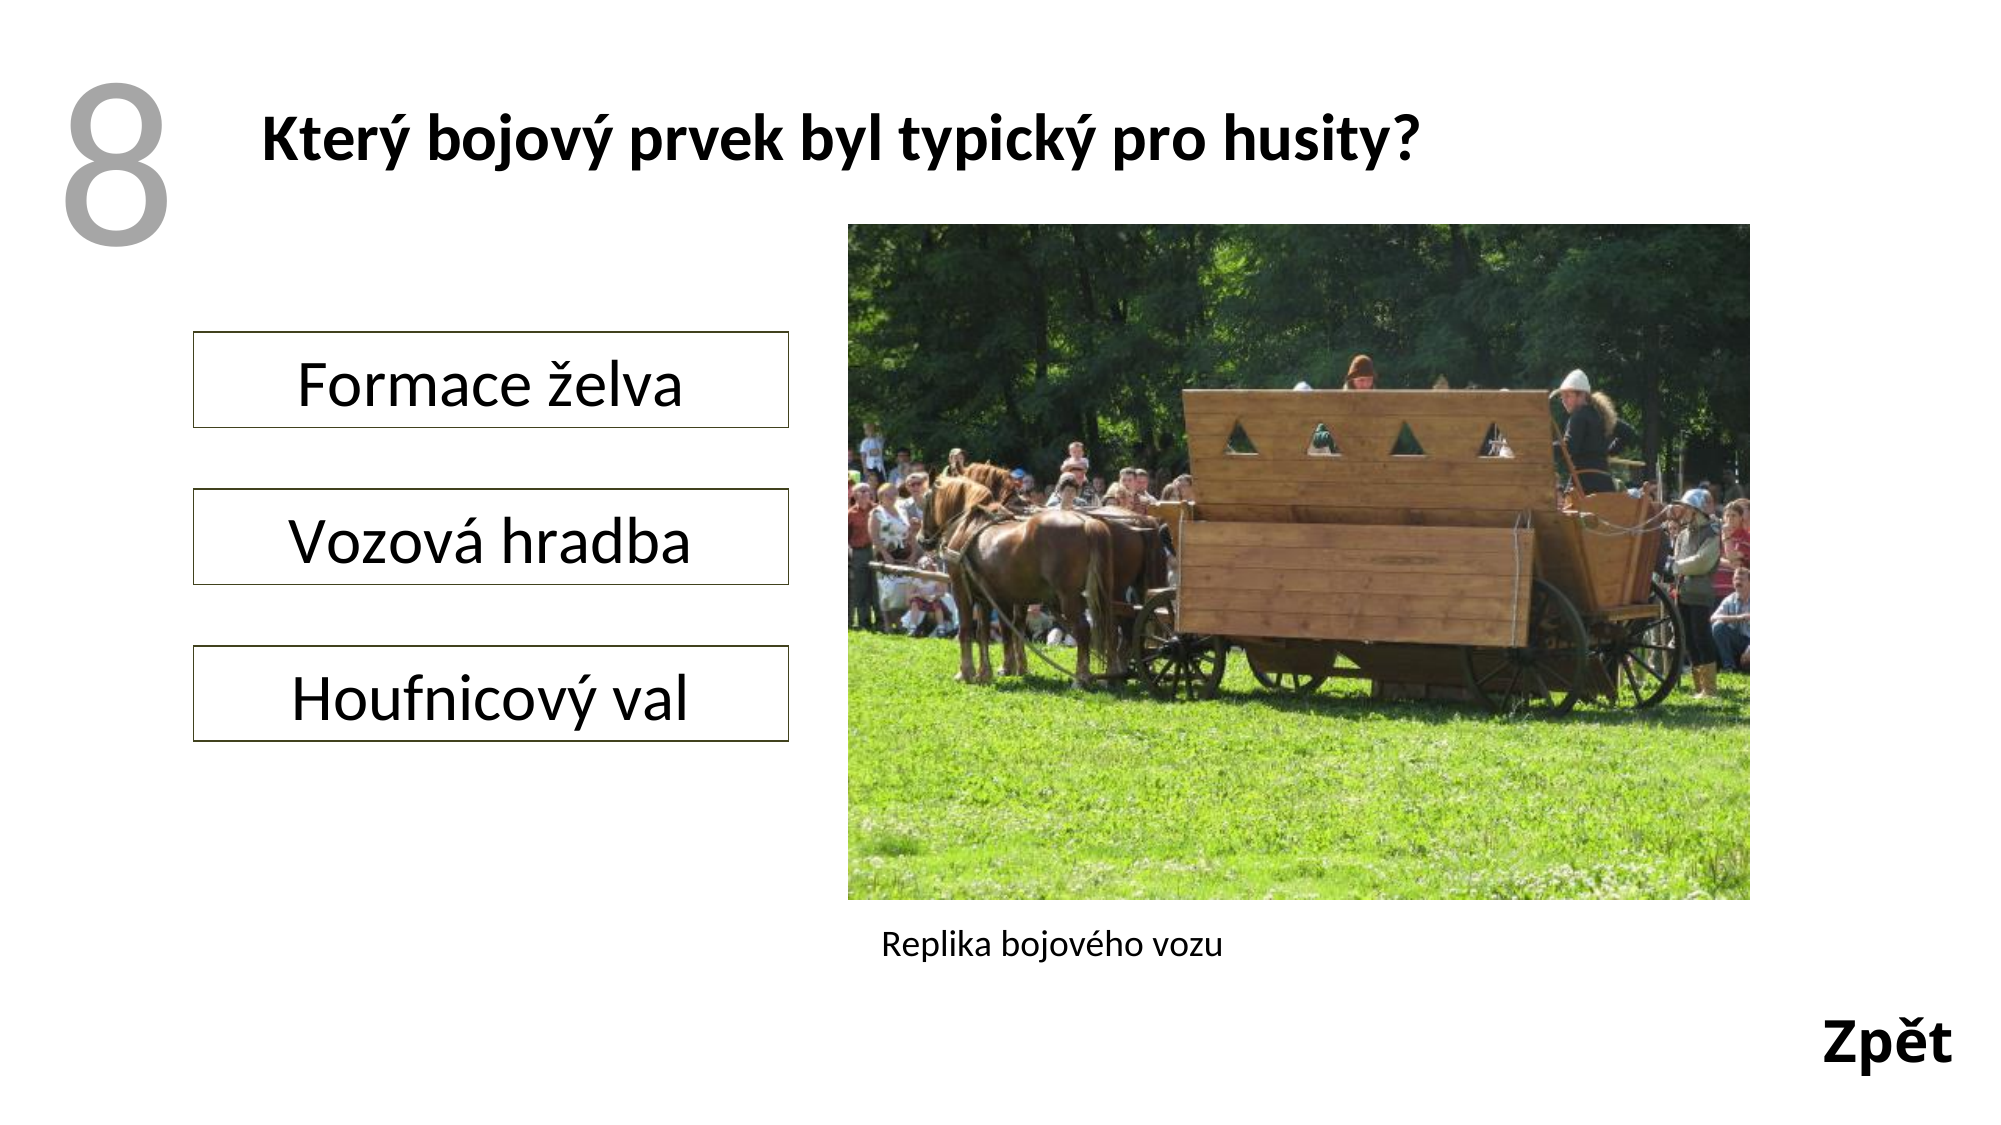

8
Který bojový prvek byl typický pro husity?
Formace želva
Vozová hradba
Houfnicový val
Replika bojového vozu
Zpět